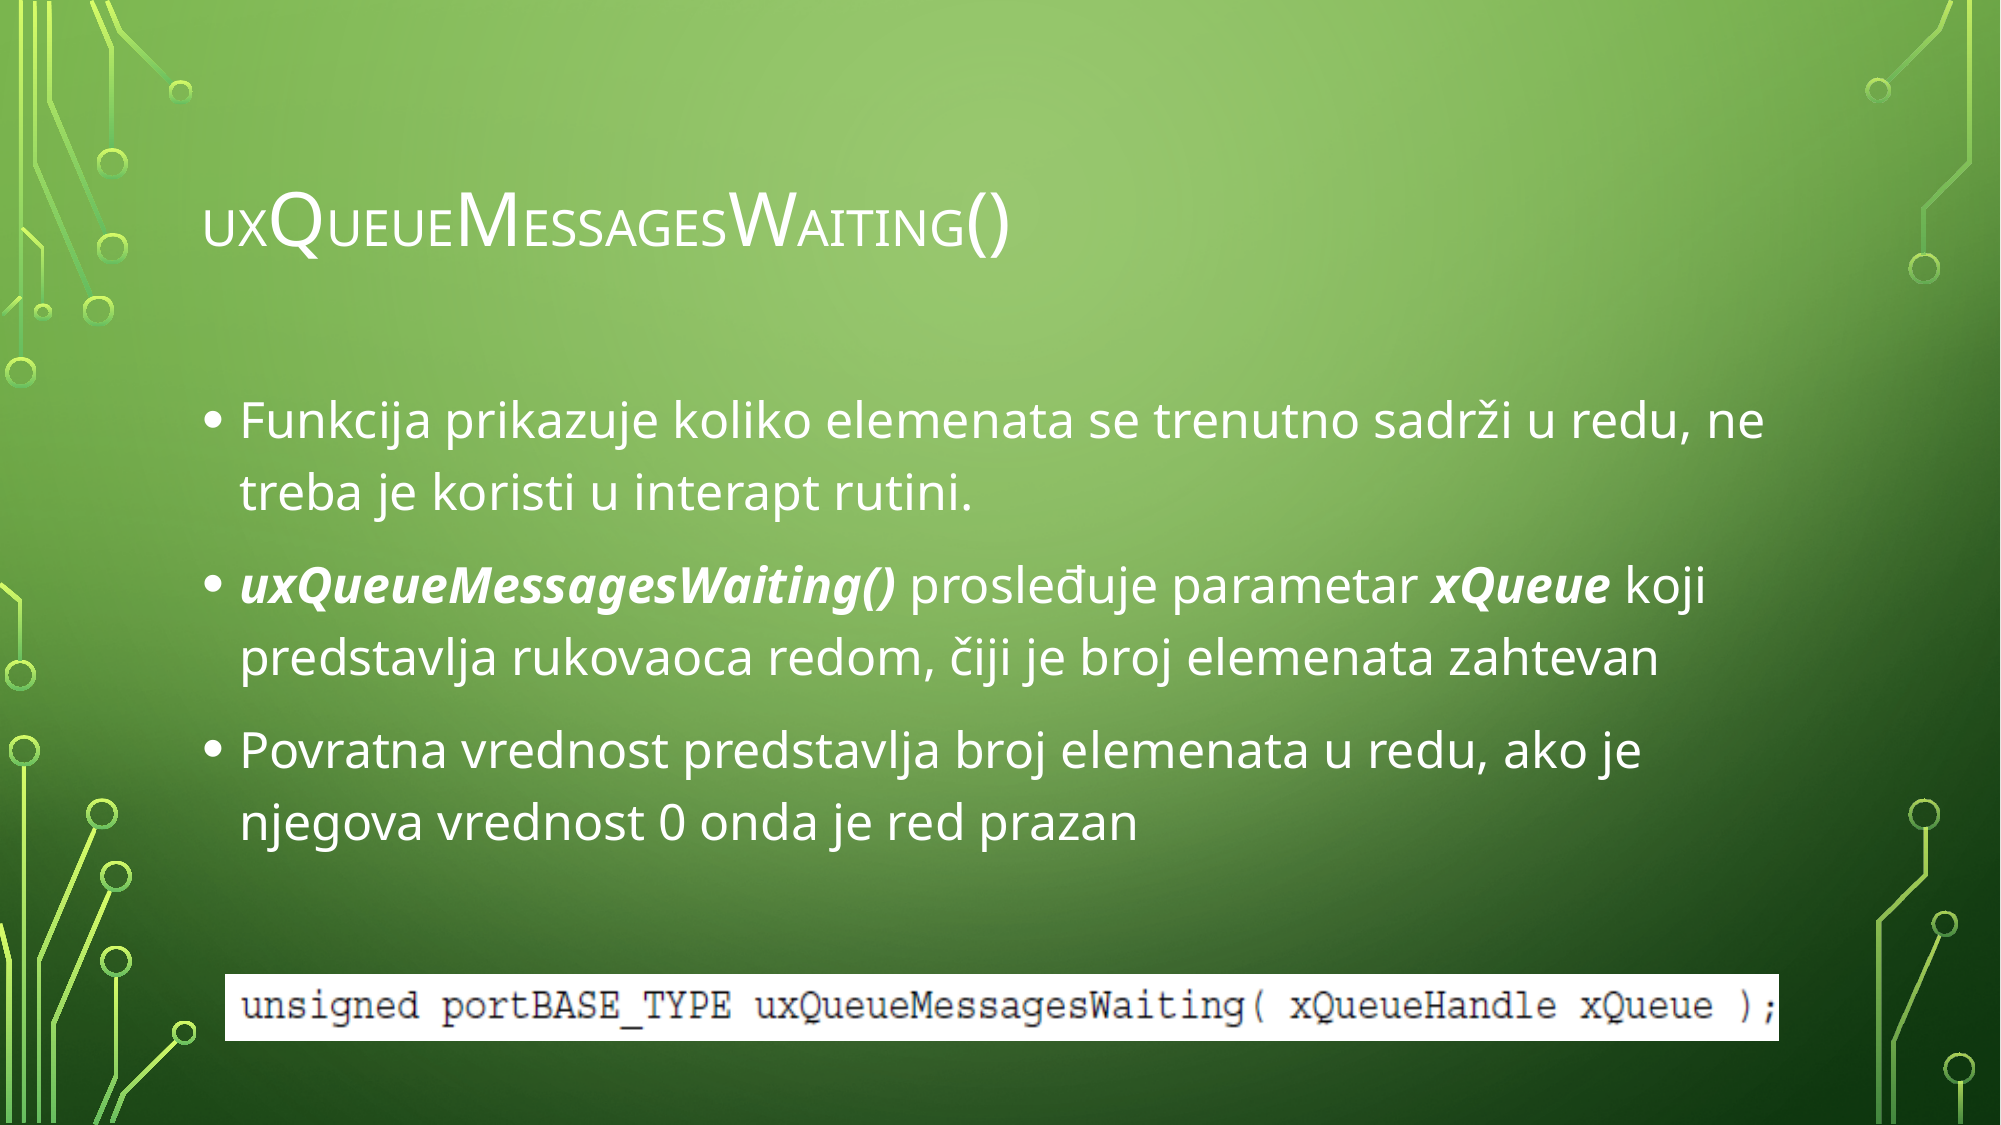

uxQueueMessagesWaiting()
Funkcija prikazuje koliko elemenata se trenutno sadrži u redu, ne treba je koristi u interapt rutini.
uxQueueMessagesWaiting() prosleđuje parametar xQueue koji predstavlja rukovaoca redom, čiji je broj elemenata zahtevan
Povratna vrednost predstavlja broj elemenata u redu, ako je njegova vrednost 0 onda je red prazan